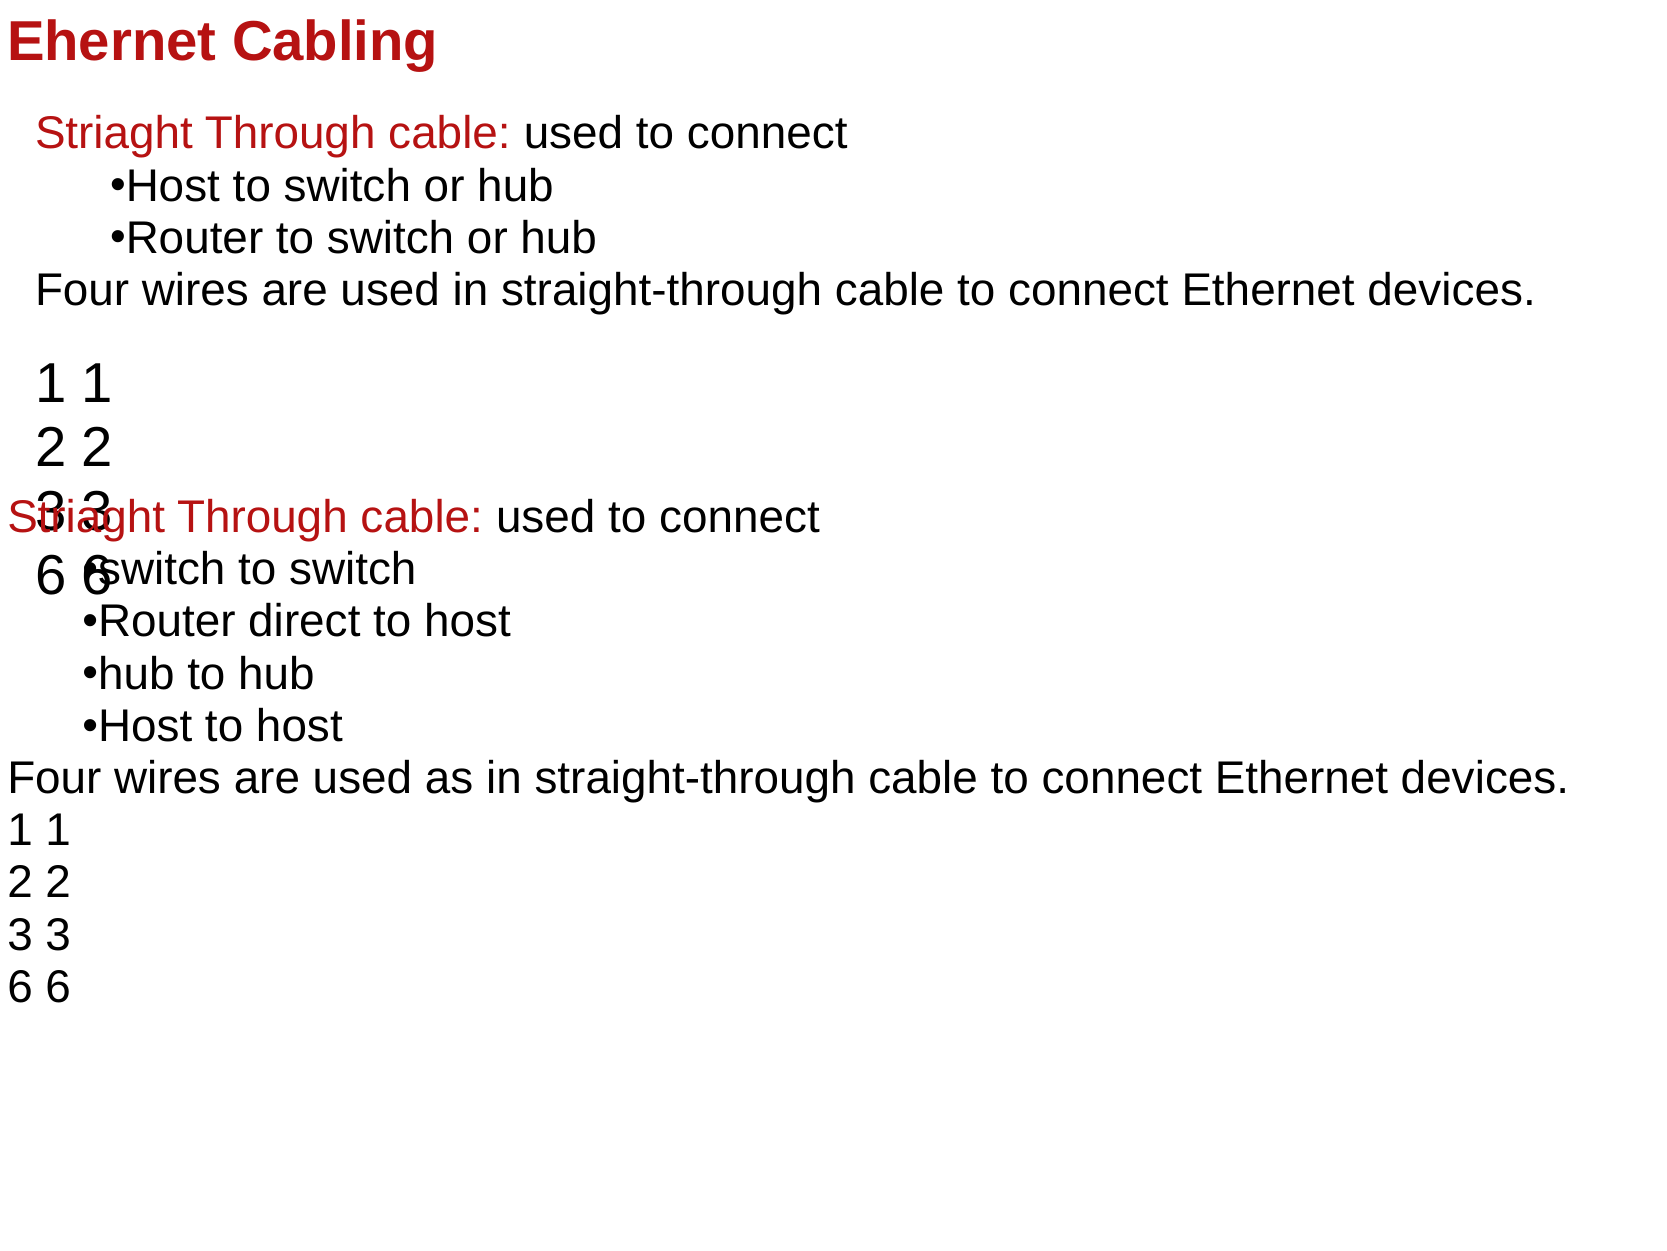

Ehernet Cabling
Striaght Through cable: used to connect
Host to switch or hub
Router to switch or hub
Four wires are used in straight-through cable to connect Ethernet devices.
1 1
2 2
3 3
6 6
Striaght Through cable: used to connect
switch to switch
Router direct to host
hub to hub
Host to host
Four wires are used as in straight-through cable to connect Ethernet devices.
1 1
2 2
3 3
6 6